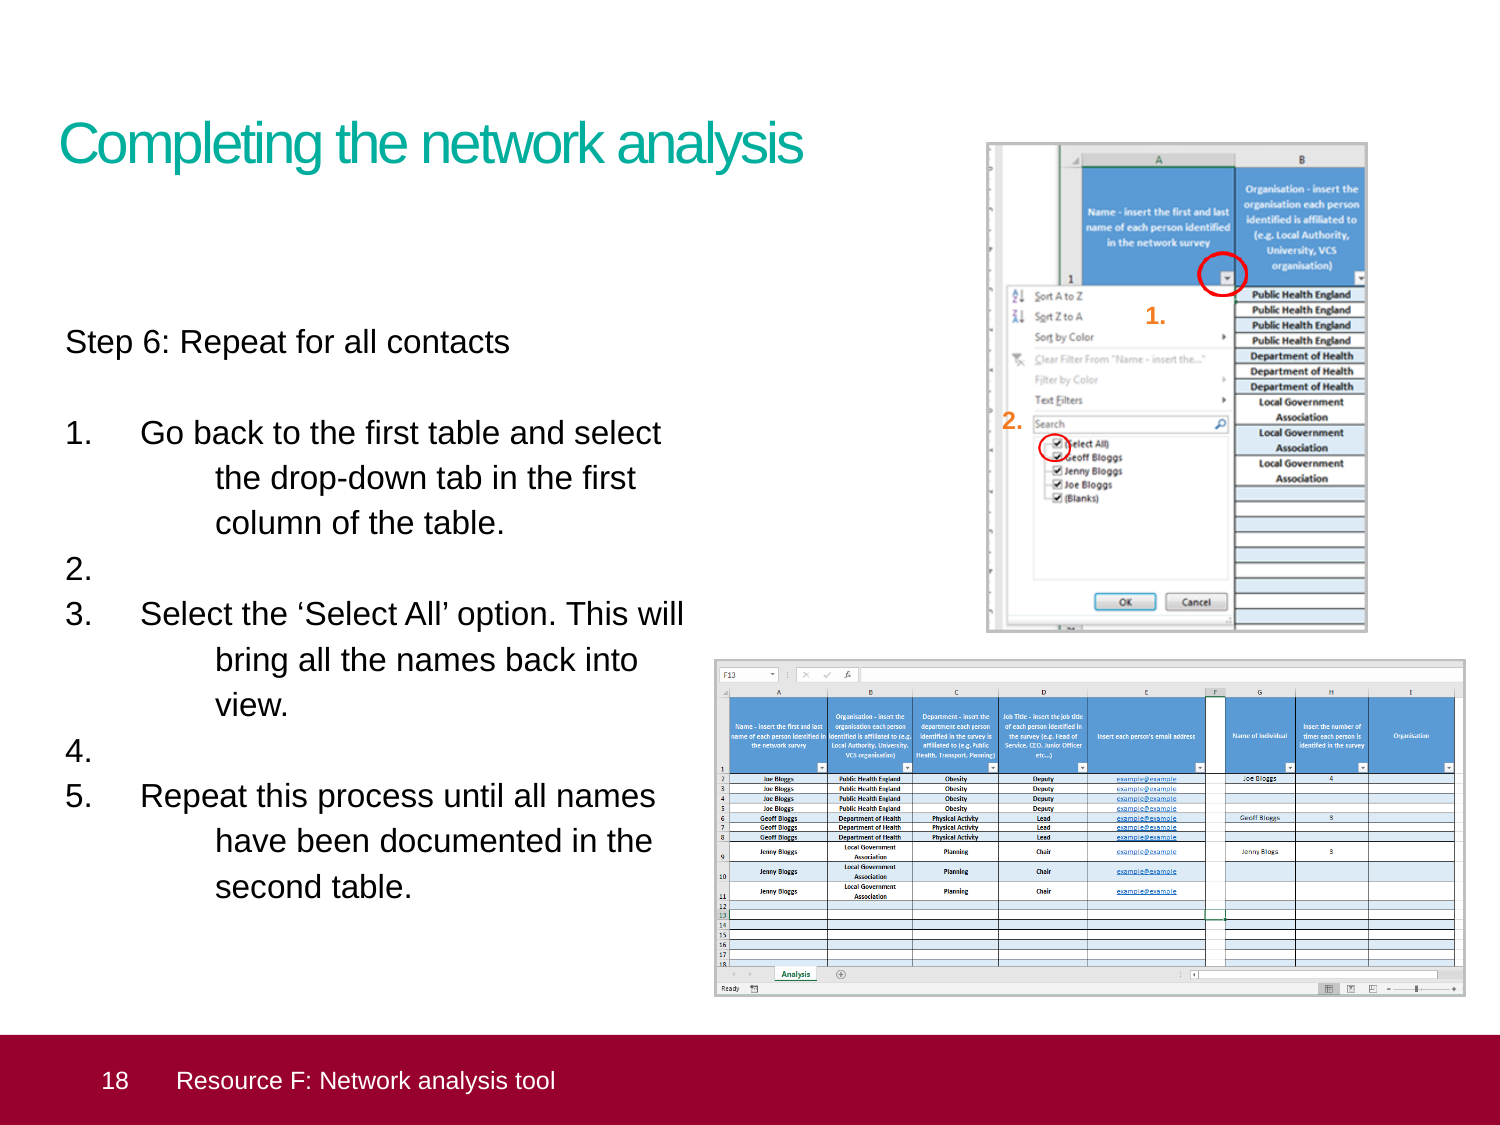

# Completing the network analysis
1.
Step 6: Repeat for all contacts
Go back to the first table and select the drop-down tab in the first column of the table.
Select the ‘Select All’ option. This will bring all the names back into view.
Repeat this process until all names have been documented in the second table.
2.
 17
Resource F: Network analysis tool